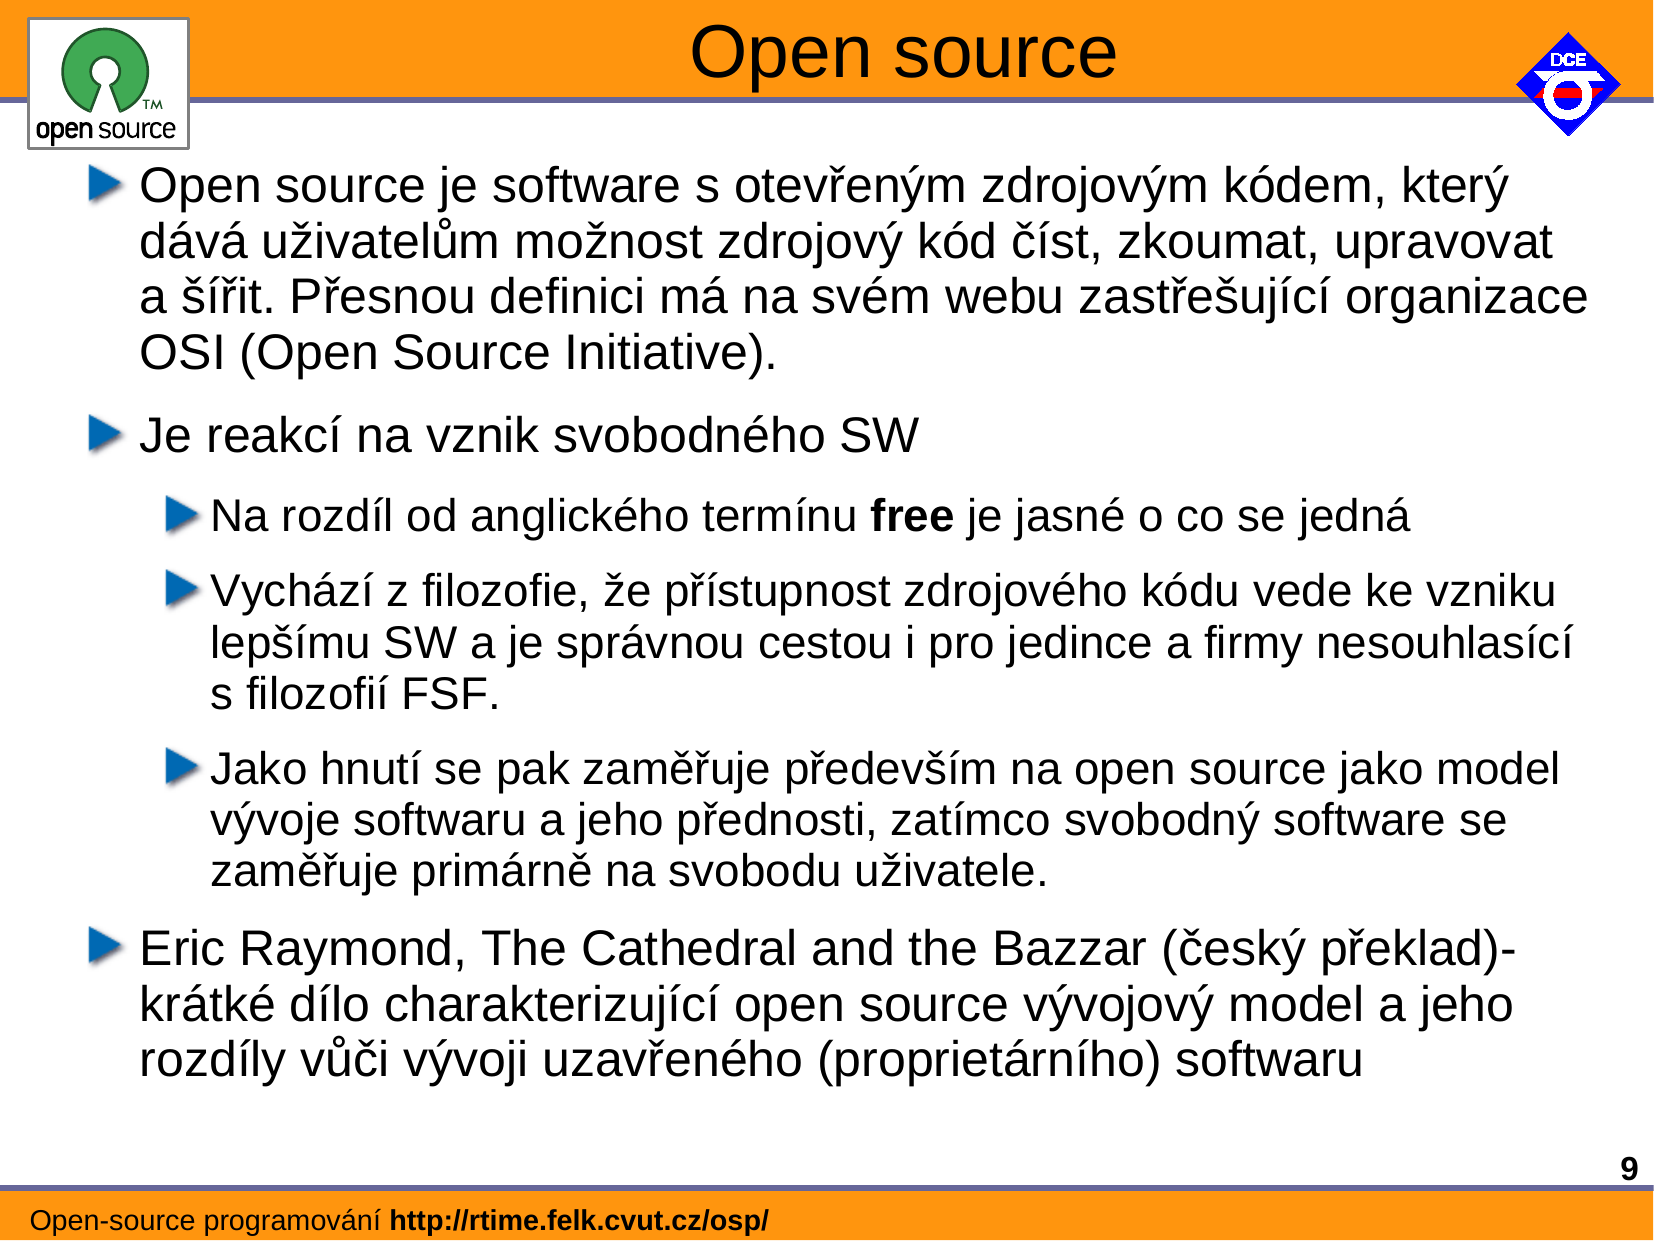

# Open source
Open source je software s otevřeným zdrojovým kódem, který dává uživatelům možnost zdrojový kód číst, zkoumat, upravovat a šířit. Přesnou definici má na svém webu zastřešující organizace OSI (Open Source Initiative).
Je reakcí na vznik svobodného SW
Na rozdíl od anglického termínu free je jasné o co se jedná
Vychází z filozofie, že přístupnost zdrojového kódu vede ke vzniku lepšímu SW a je správnou cestou i pro jedince a firmy nesouhlasící s filozofií FSF.
Jako hnutí se pak zaměřuje především na open source jako model vývoje softwaru a jeho přednosti, zatímco svobodný software se zaměřuje primárně na svobodu uživatele.
Eric Raymond, The Cathedral and the Bazzar (český překlad)- krátké dílo charakterizující open source vývojový model a jeho rozdíly vůči vývoji uzavřeného (proprietárního) softwaru